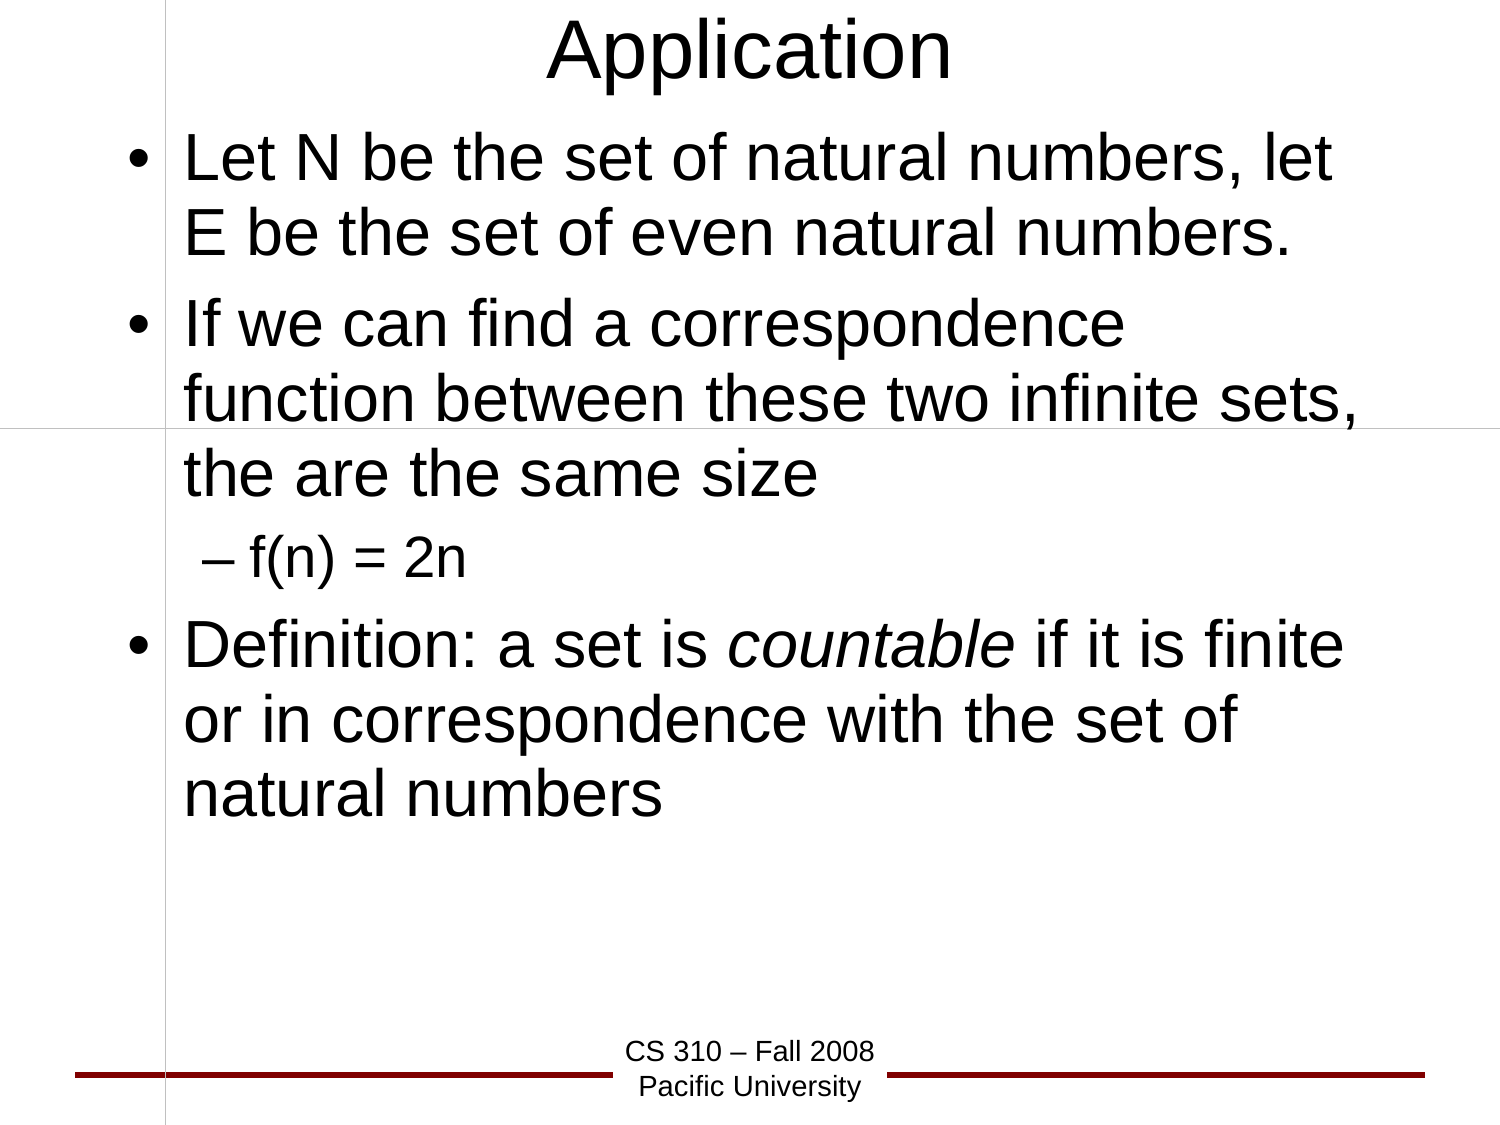

# Application
Let N be the set of natural numbers, let E be the set of even natural numbers.
If we can find a correspondence function between these two infinite sets, the are the same size
f(n) = 2n
Definition: a set is countable if it is finite or in correspondence with the set of natural numbers